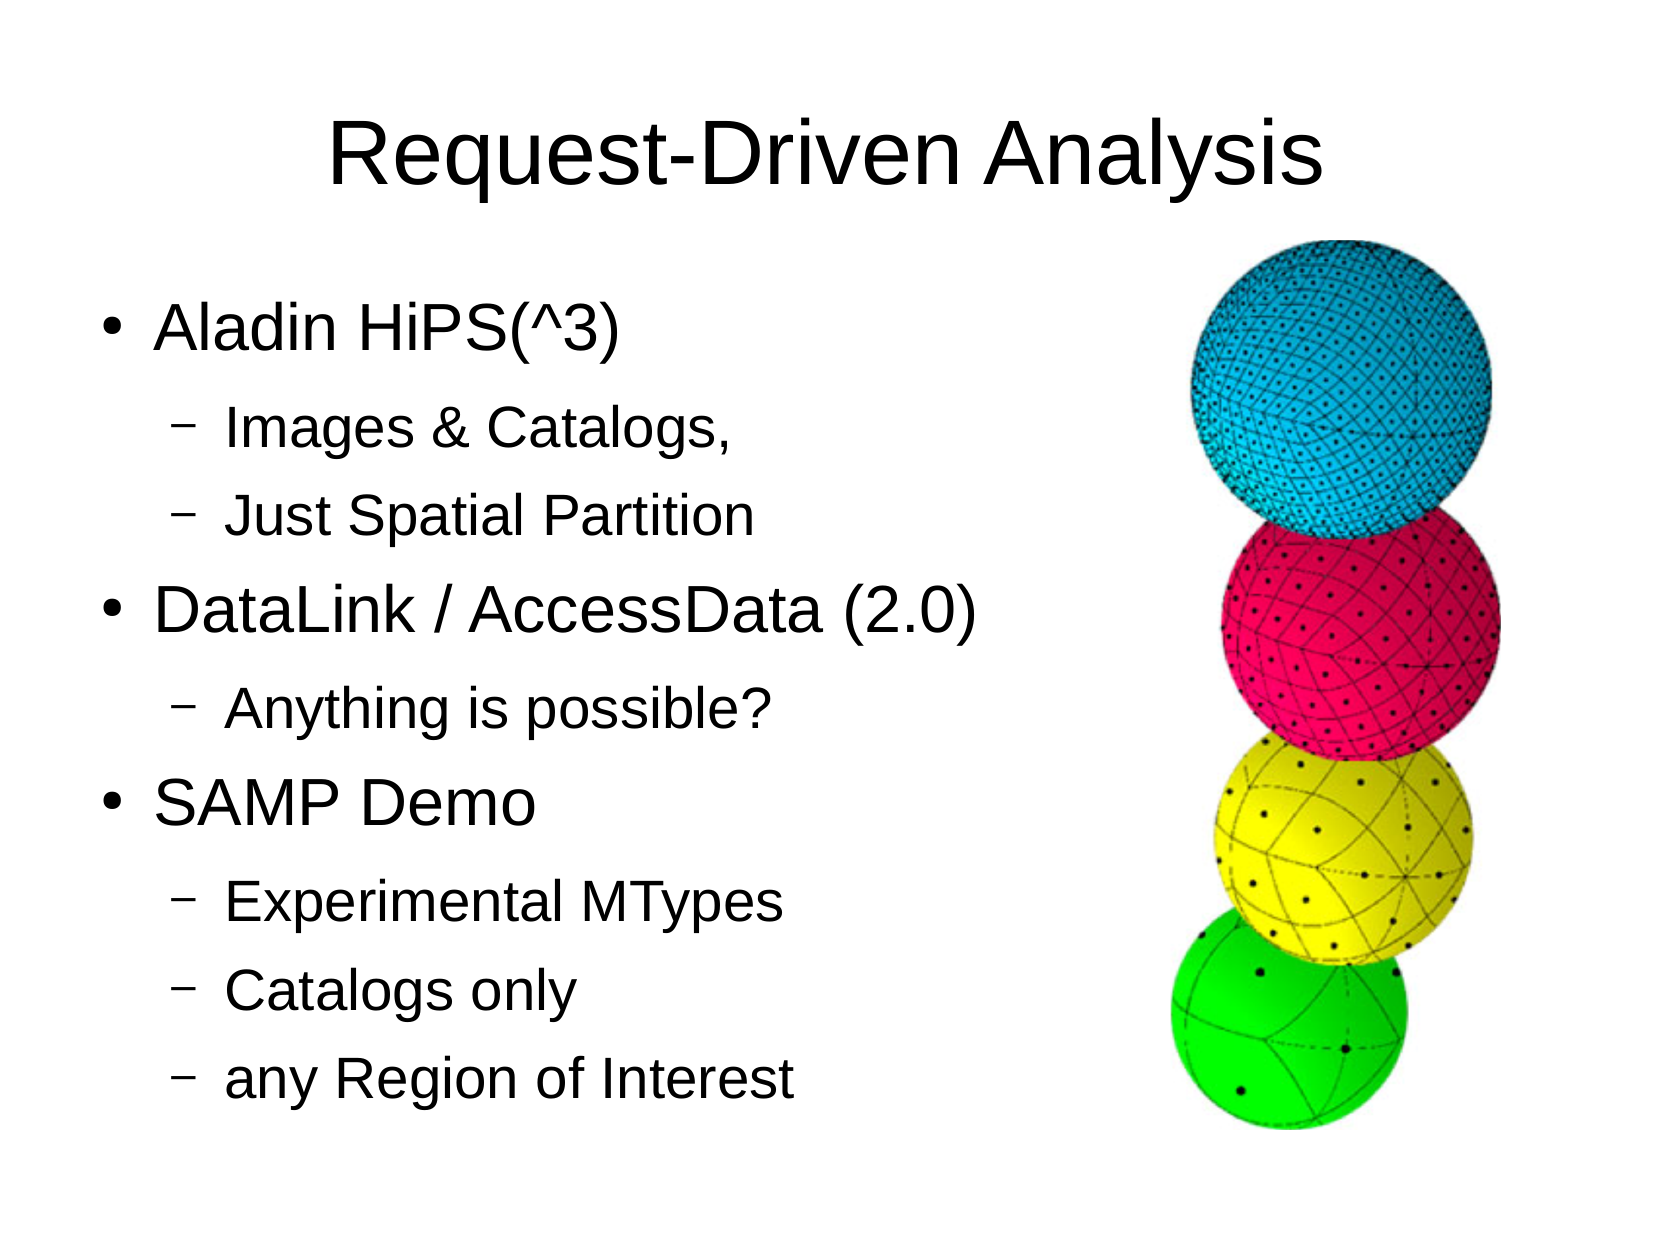

# Request-Driven Analysis
Aladin HiPS(^3)
Images & Catalogs,
Just Spatial Partition
DataLink / AccessData (2.0)
Anything is possible?
SAMP Demo
Experimental MTypes
Catalogs only
any Region of Interest